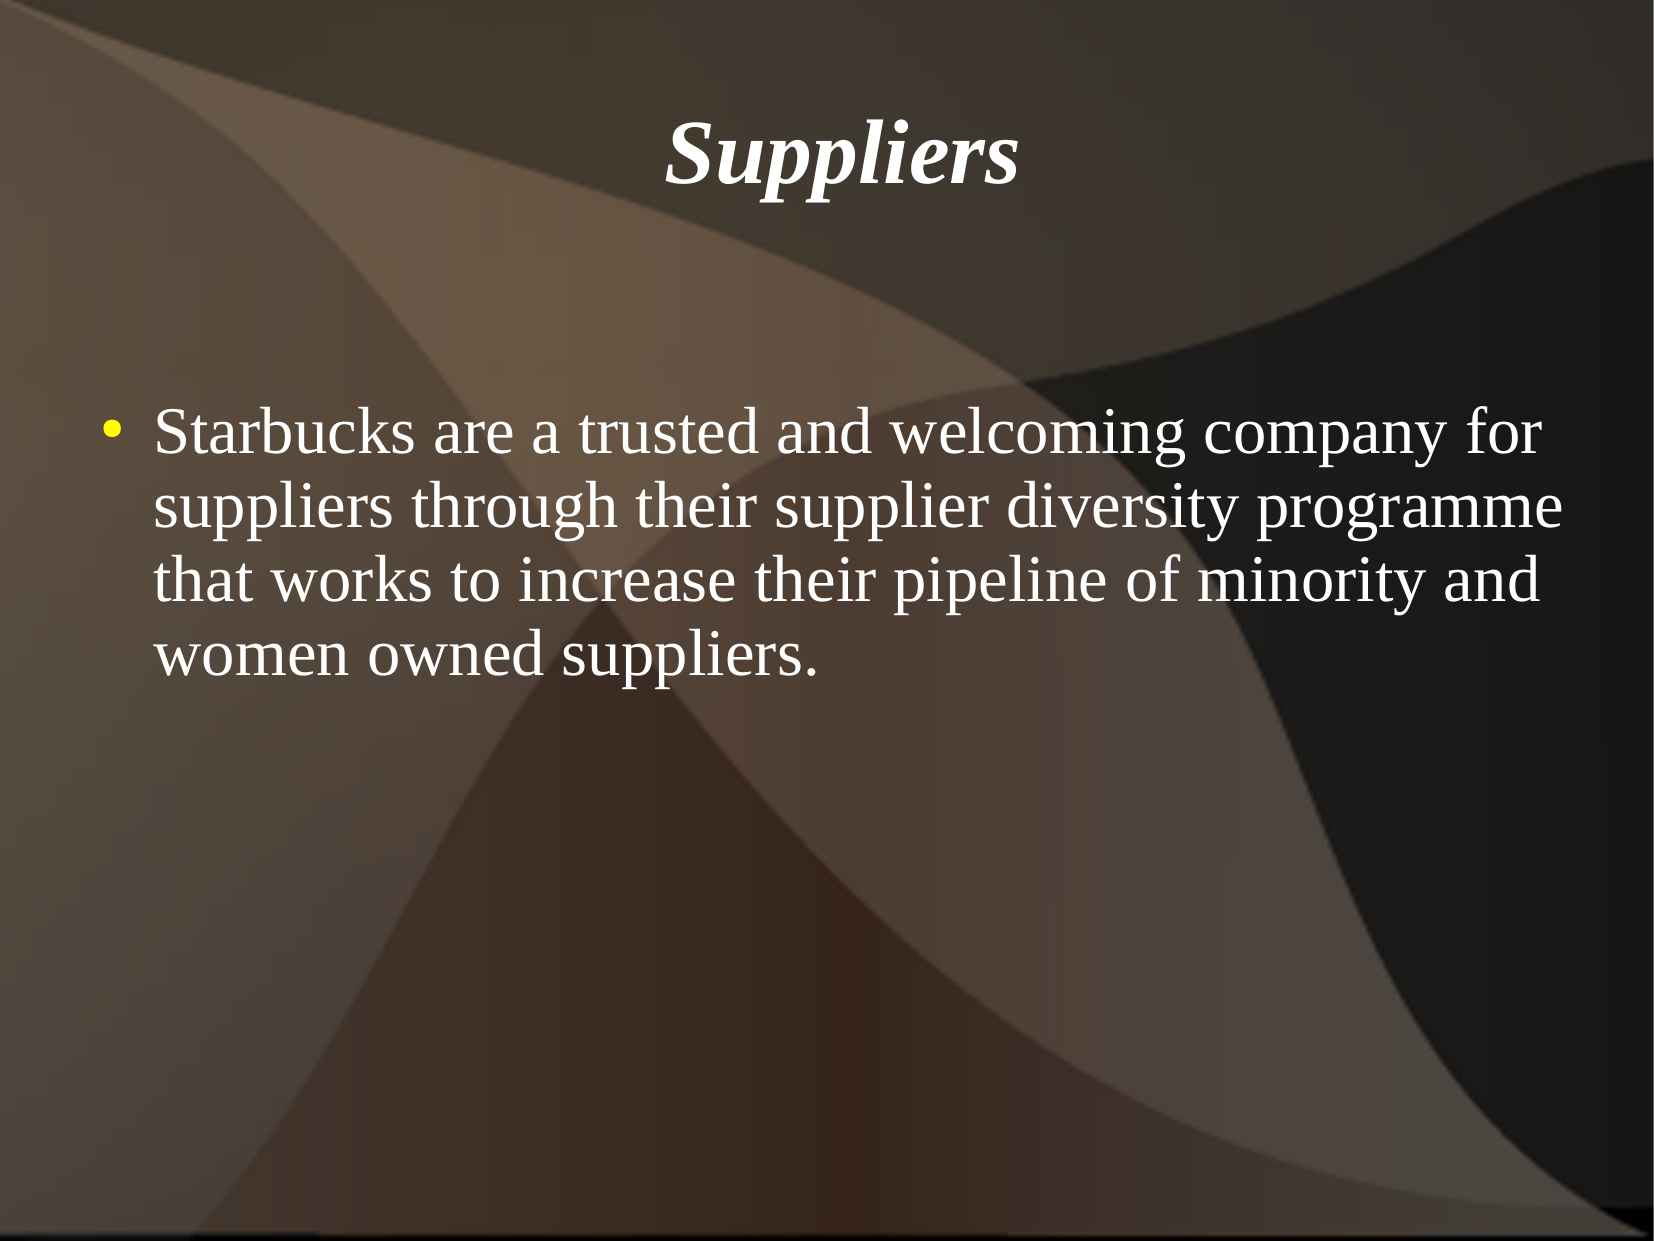

# Suppliers
Starbucks are a trusted and welcoming company for suppliers through their supplier diversity programme that works to increase their pipeline of minority and women owned suppliers.